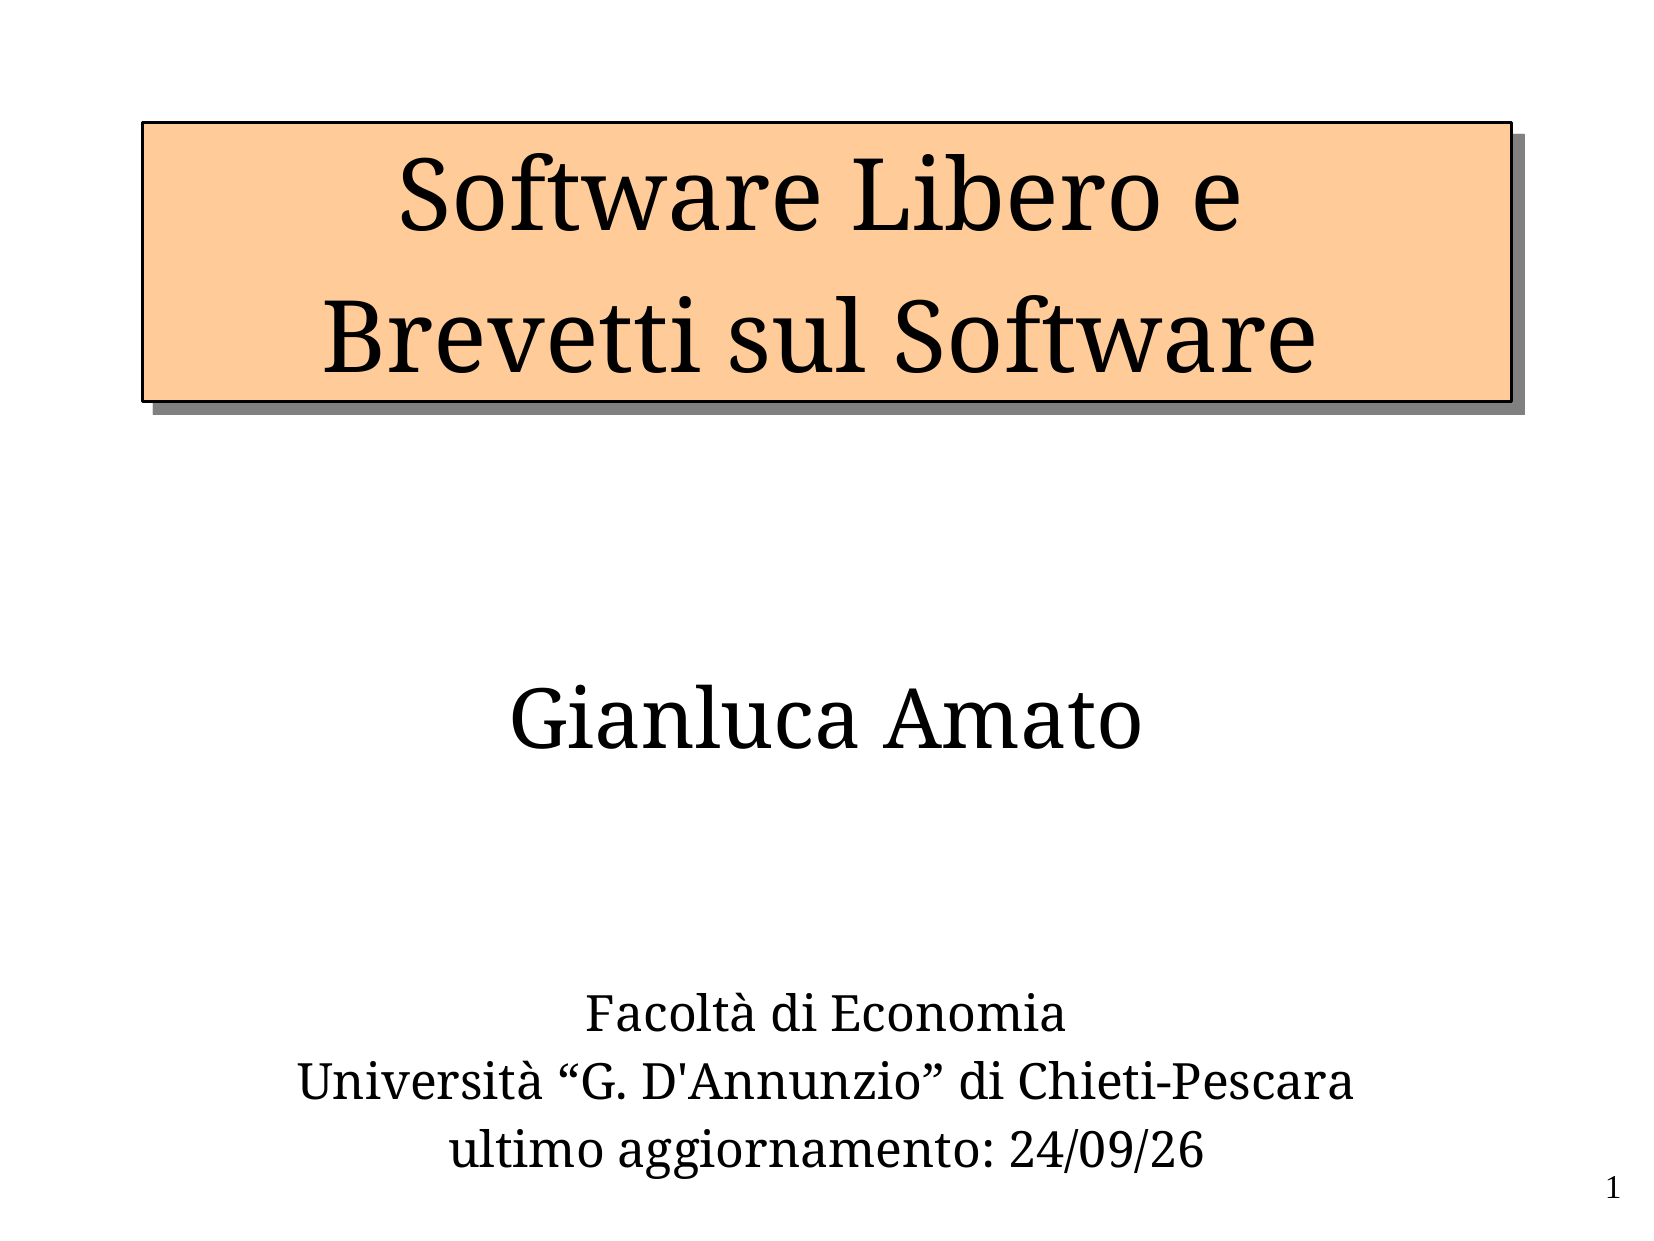

Software Libero e
Brevetti sul Software
Gianluca Amato
Facoltà di Economia
Università “G. D'Annunzio” di Chieti-Pescara
ultimo aggiornamento: